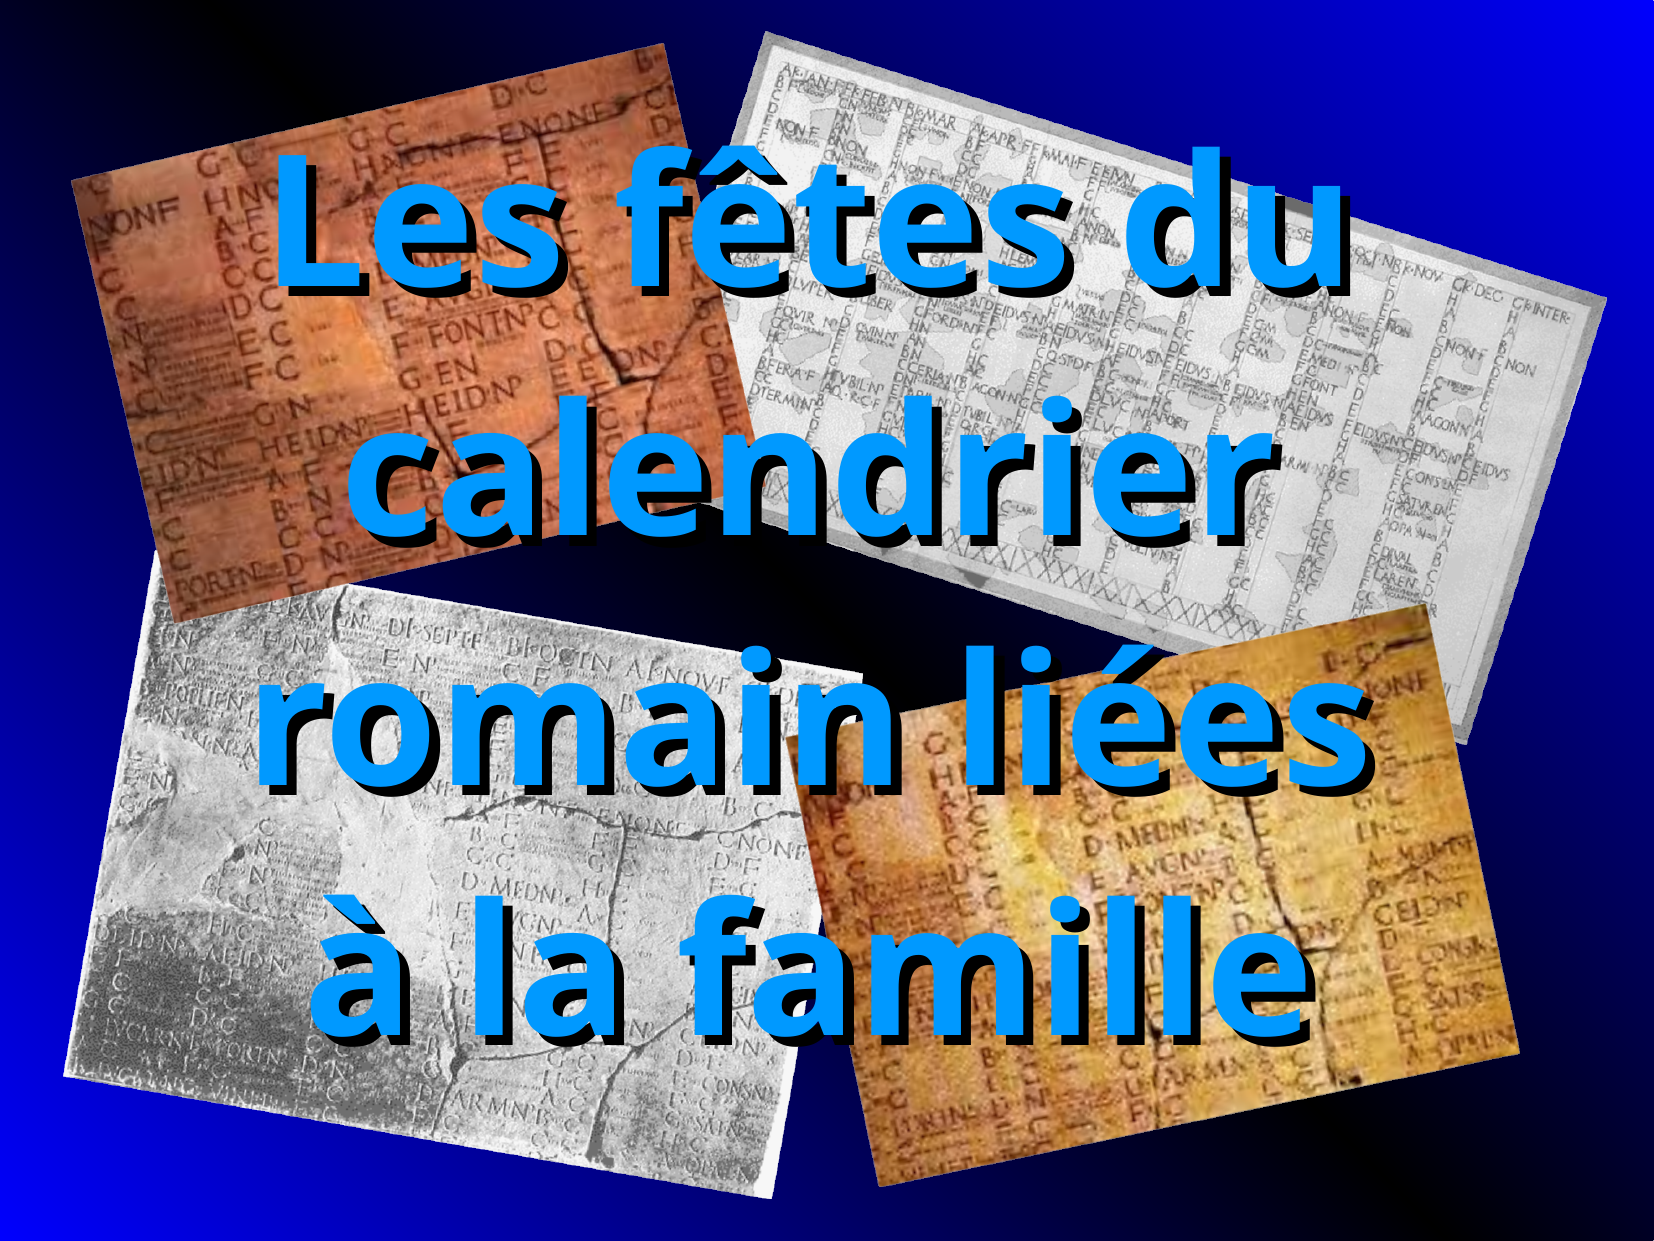

Les fêtes du calendrier romain liées à la famille